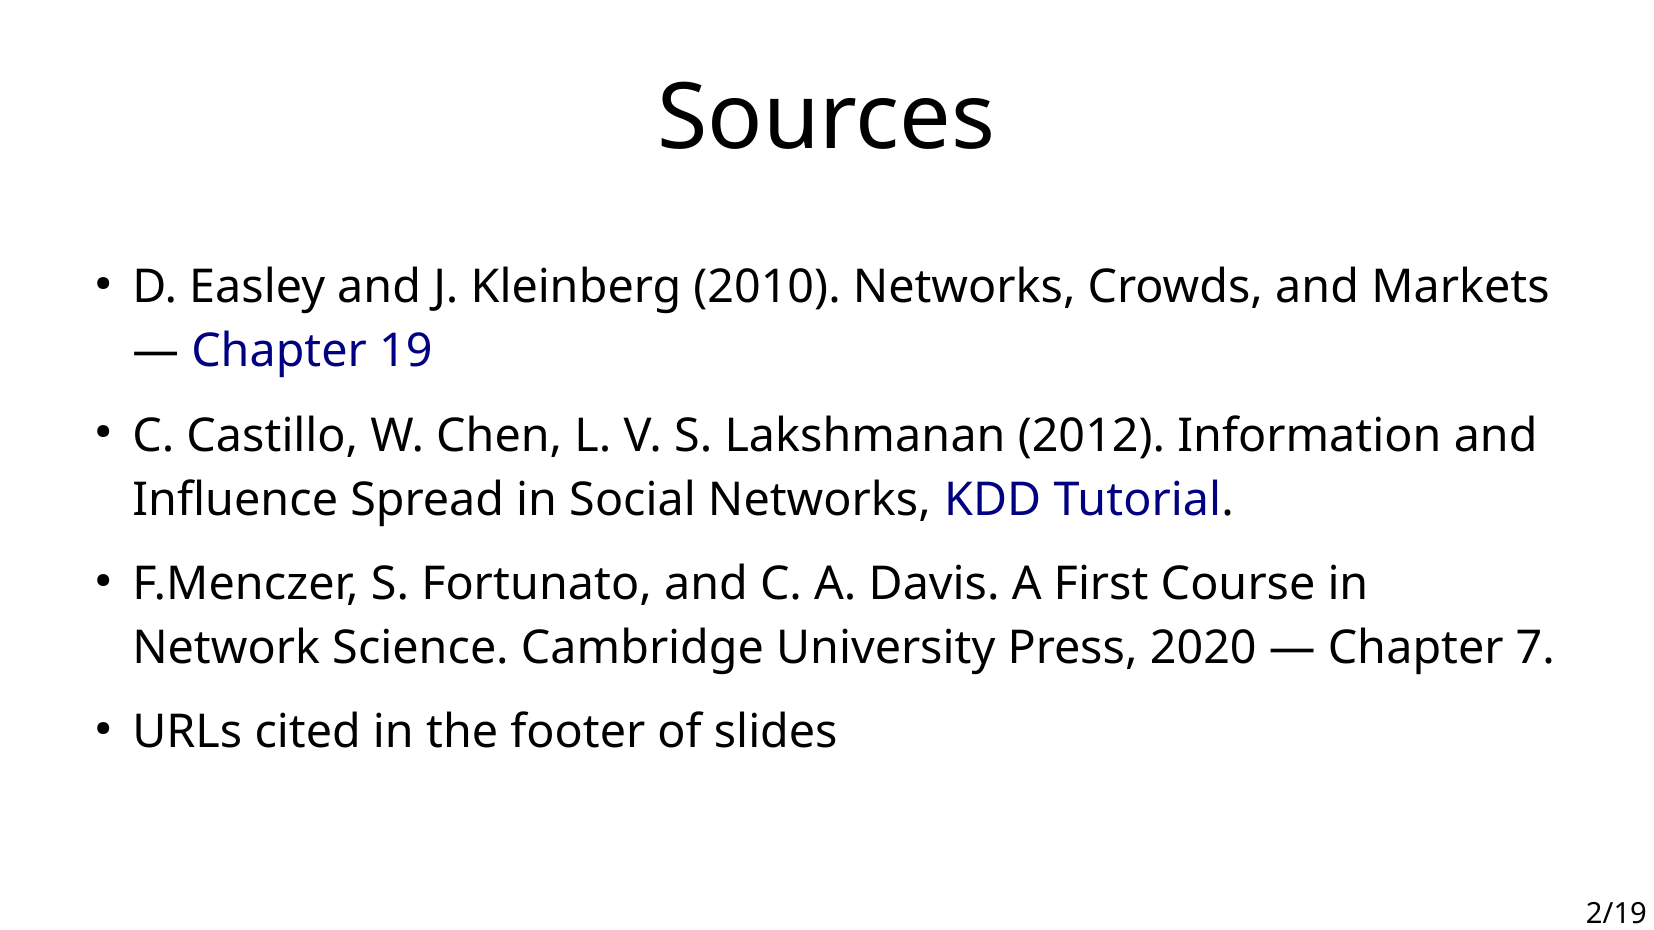

# Sources
D. Easley and J. Kleinberg (2010). Networks, Crowds, and Markets — Chapter 19
C. Castillo, W. Chen, L. V. S. Lakshmanan (2012). Information and Influence Spread in Social Networks, KDD Tutorial.
F.Menczer, S. Fortunato, and C. A. Davis. A First Course in Network Science. Cambridge University Press, 2020 — Chapter 7.
URLs cited in the footer of slides
2